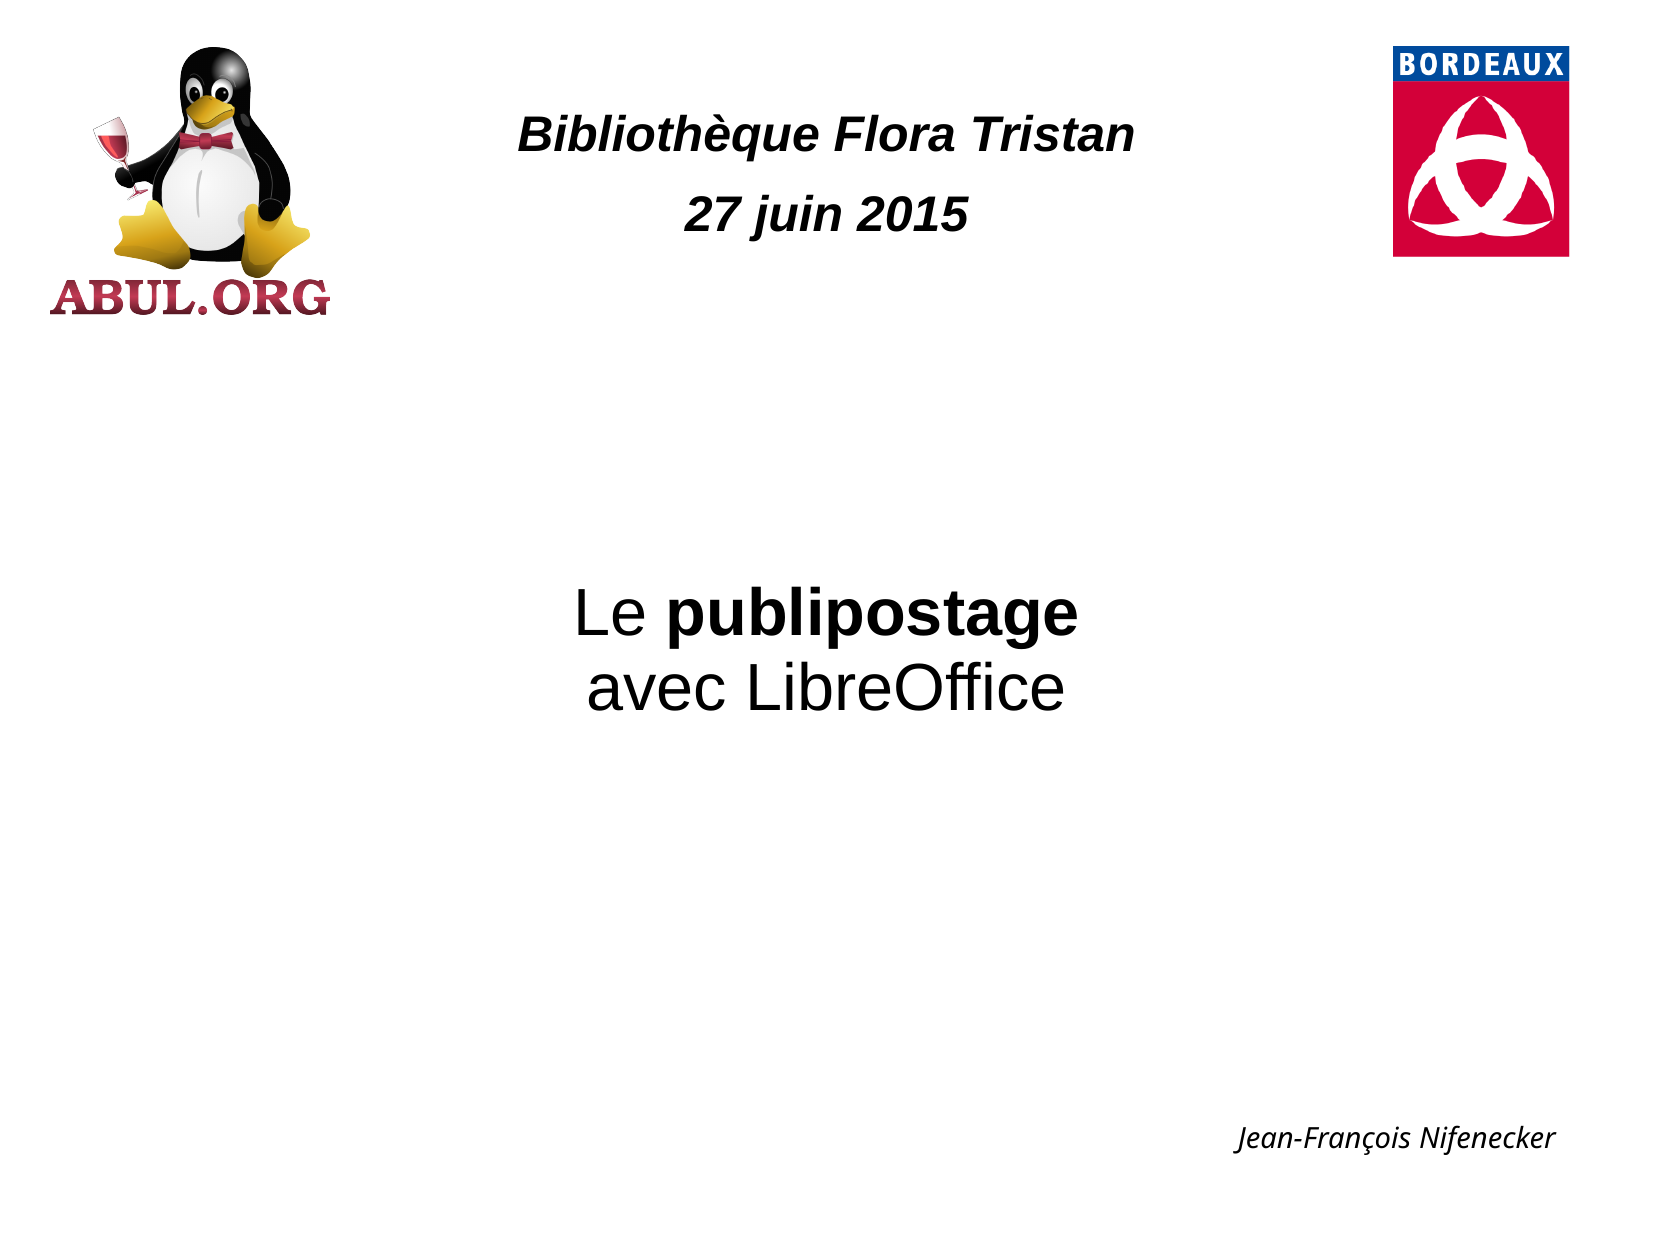

Bibliothèque Flora Tristan
27 juin 2015
# Le publipostage
avec LibreOffice
Jean-François Nifenecker